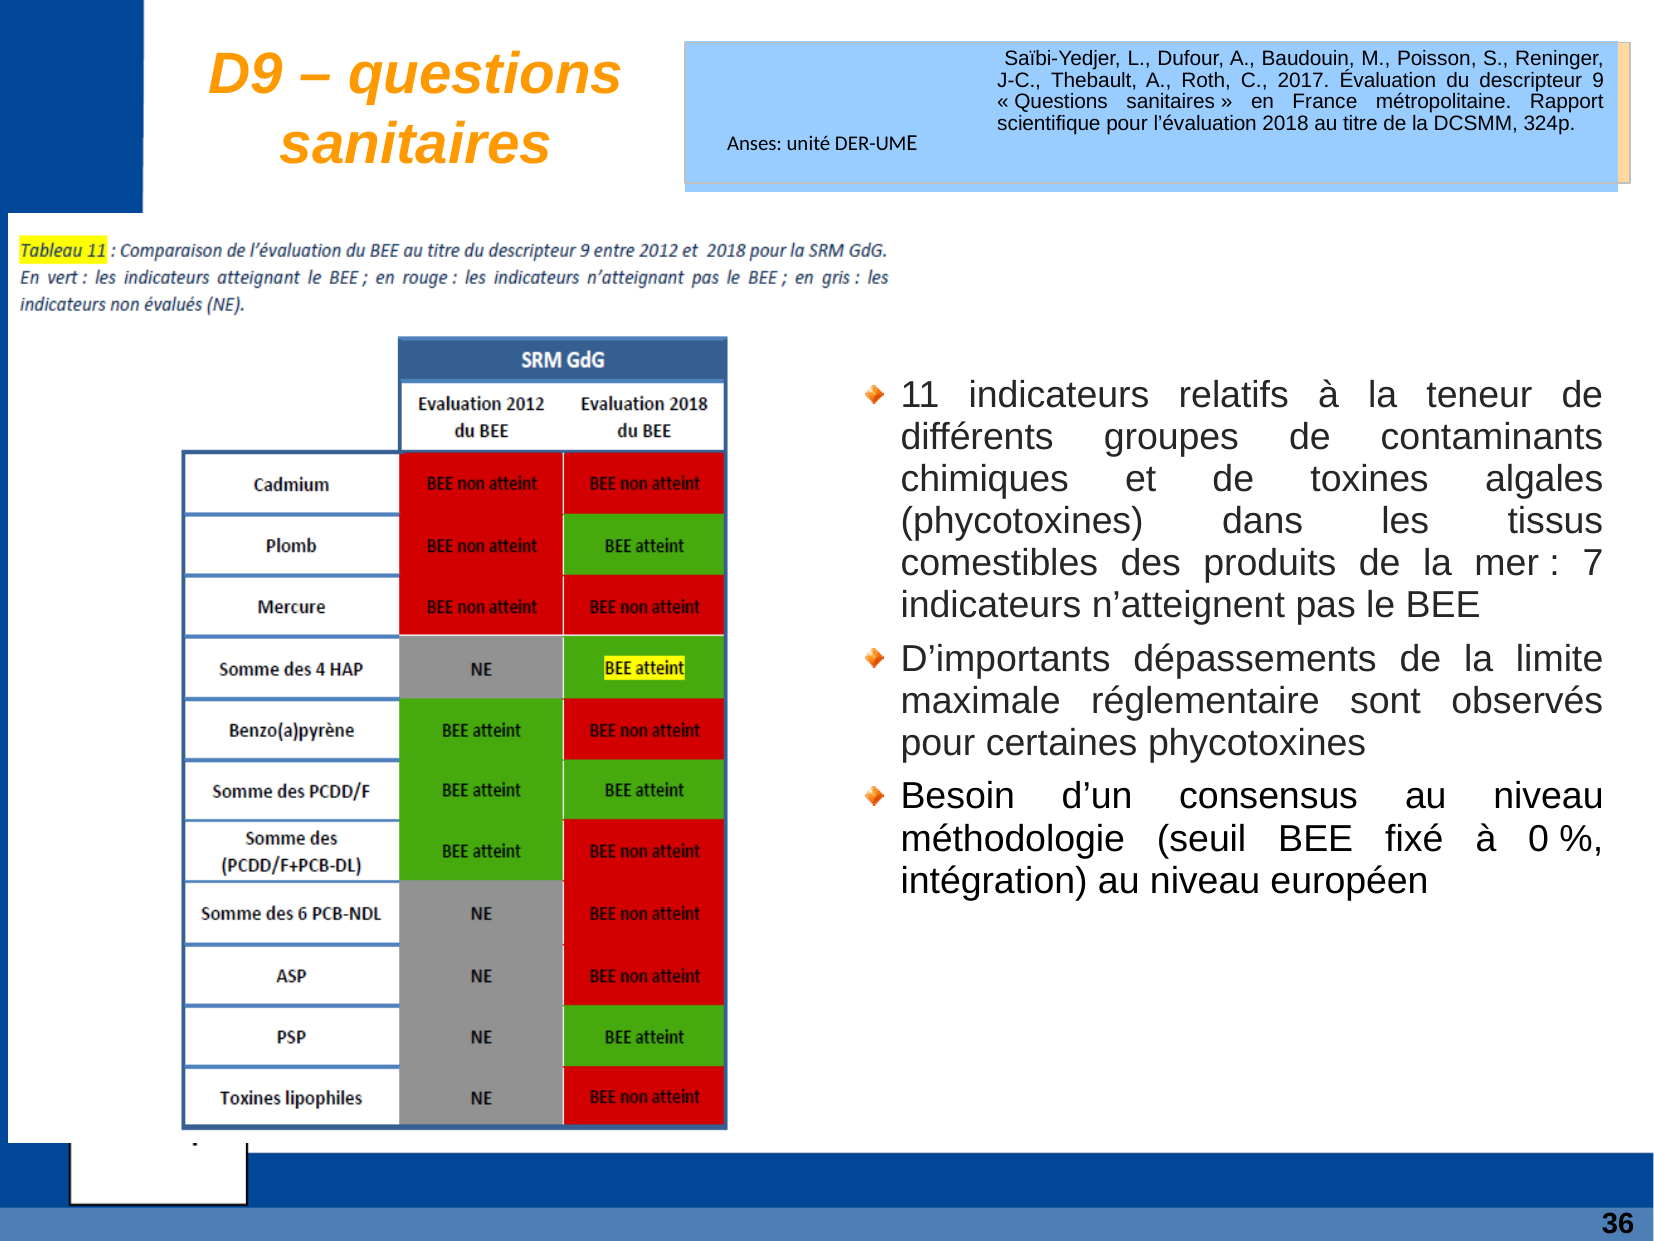

D9 – questions
sanitaires
| Anses: unité DER-UME | Saïbi-Yedjer, L., Dufour, A., Baudouin, M., Poisson, S., Reninger, J-C., Thebault, A., Roth, C., 2017. Évaluation du descripteur 9 « Questions sanitaires » en France métropolitaine. Rapport scientifique pour l’évaluation 2018 au titre de la DCSMM, 324p. |
| --- | --- |
11 indicateurs relatifs à la teneur de différents groupes de contaminants chimiques et de toxines algales (phycotoxines) dans les tissus comestibles des produits de la mer : 7 indicateurs n’atteignent pas le BEE
D’importants dépassements de la limite maximale réglementaire sont observés pour certaines phycotoxines
Besoin d’un consensus au niveau méthodologie (seuil BEE fixé à 0 %, intégration) au niveau européen